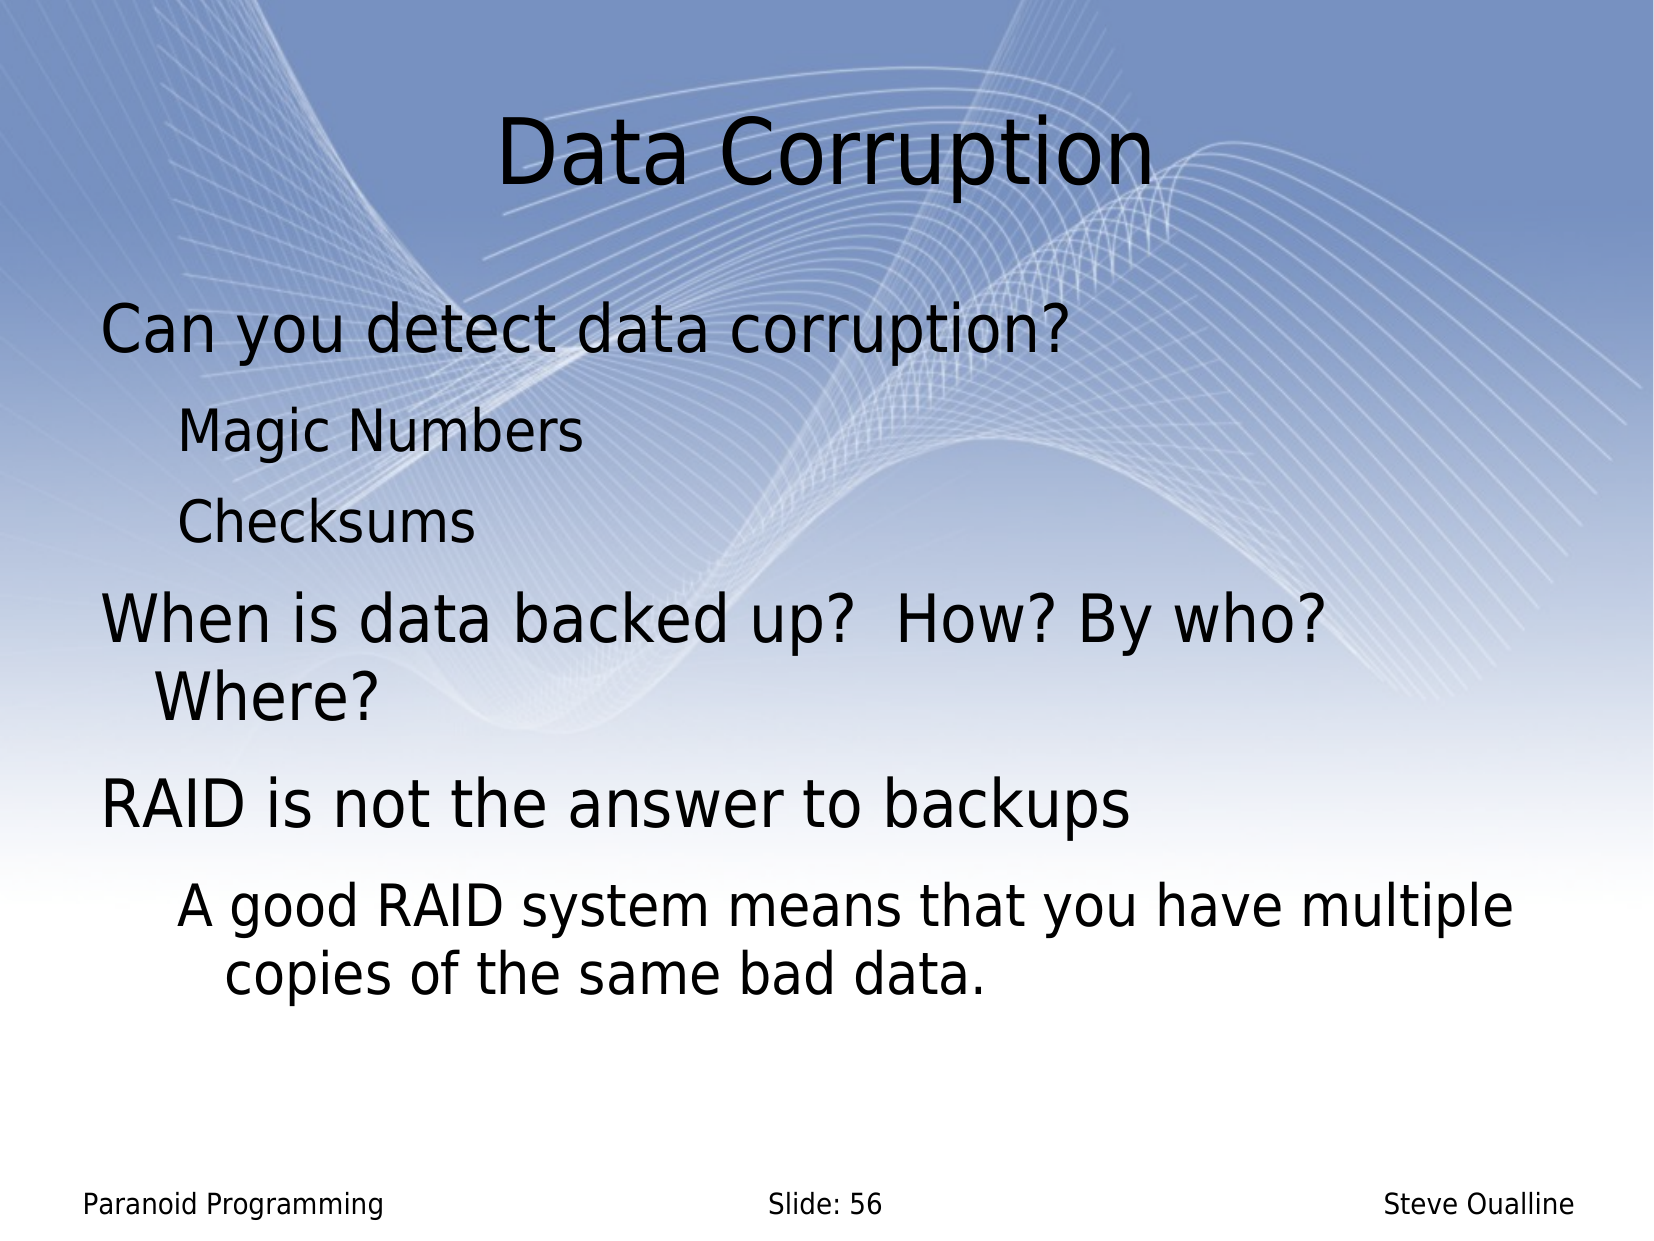

# Data Corruption
Can you detect data corruption?
Magic Numbers
Checksums
When is data backed up? How? By who? Where?
RAID is not the answer to backups
A good RAID system means that you have multiple copies of the same bad data.
Paranoid Programming
Steve Oualline
56